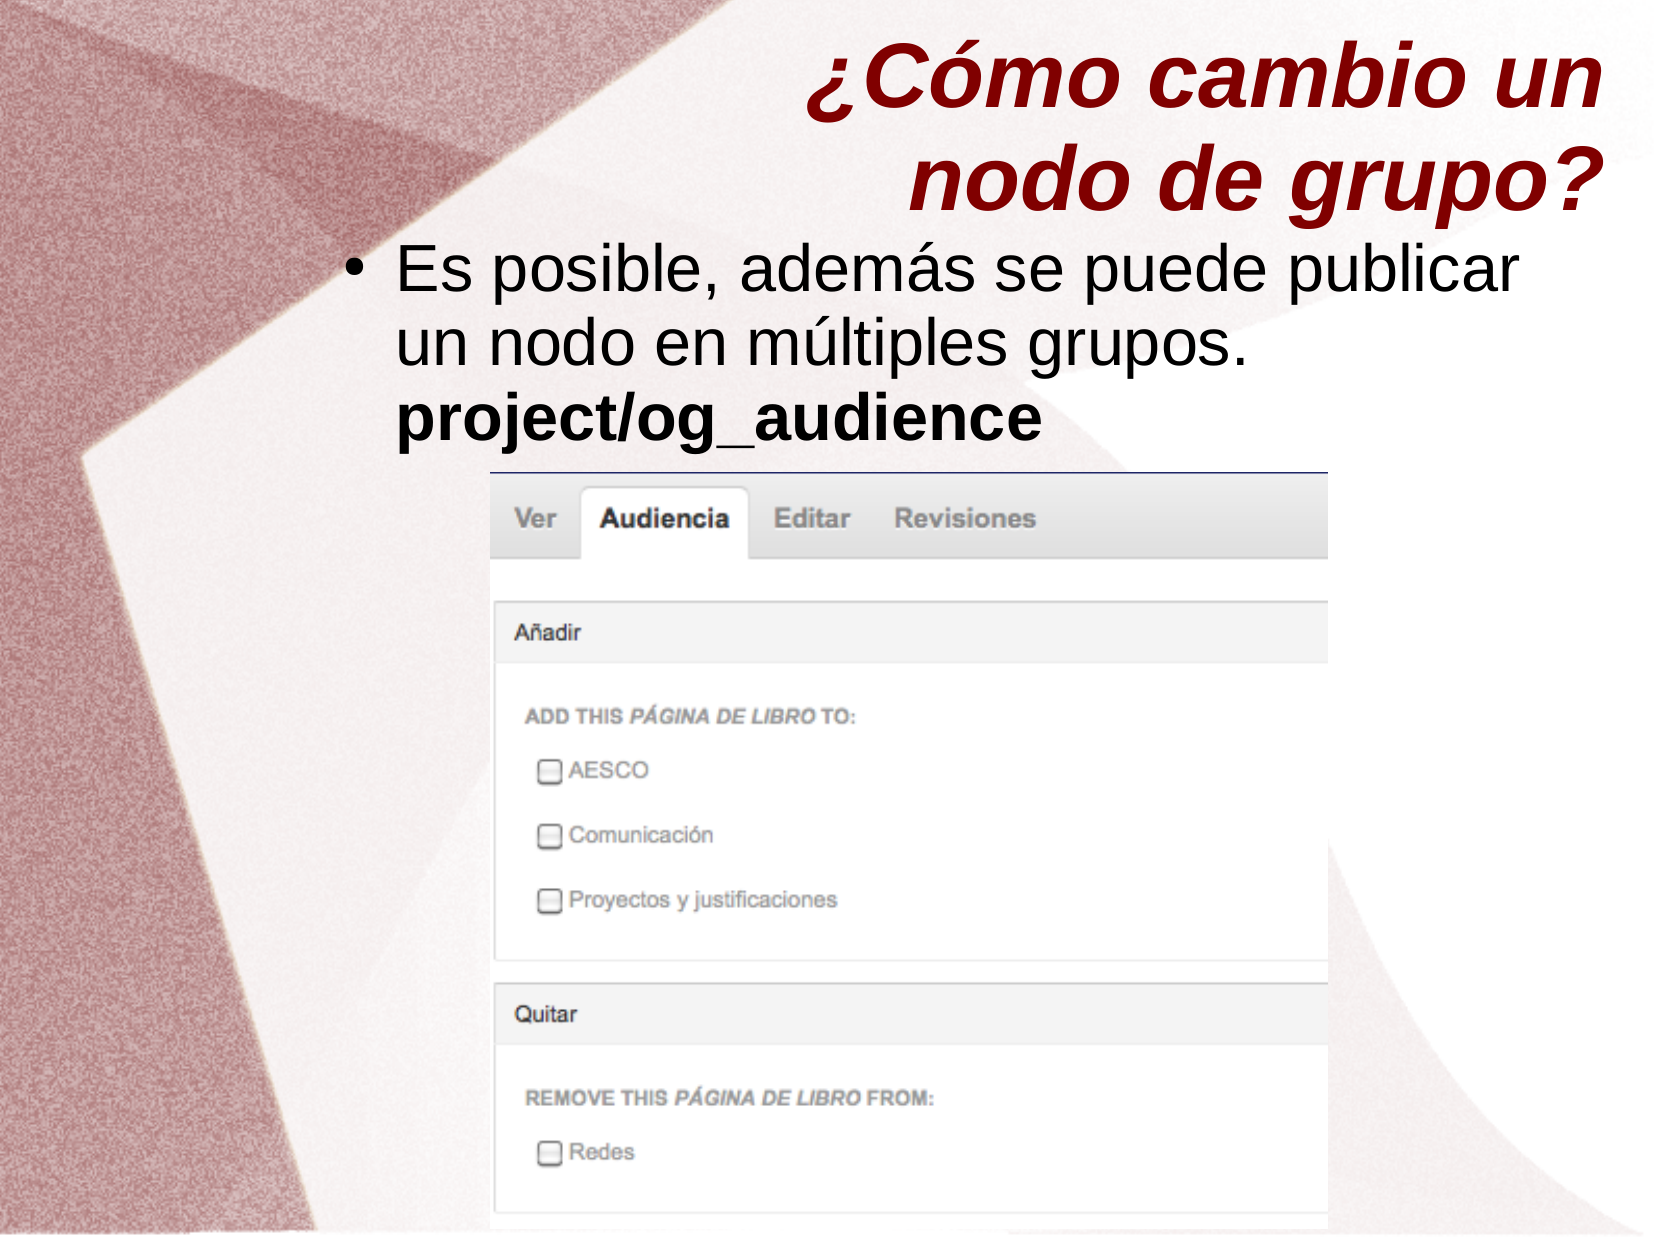

# ¿Cómo cambio un nodo de grupo?
Es posible, además se puede publicar un nodo en múltiples grupos.
project/og_audience